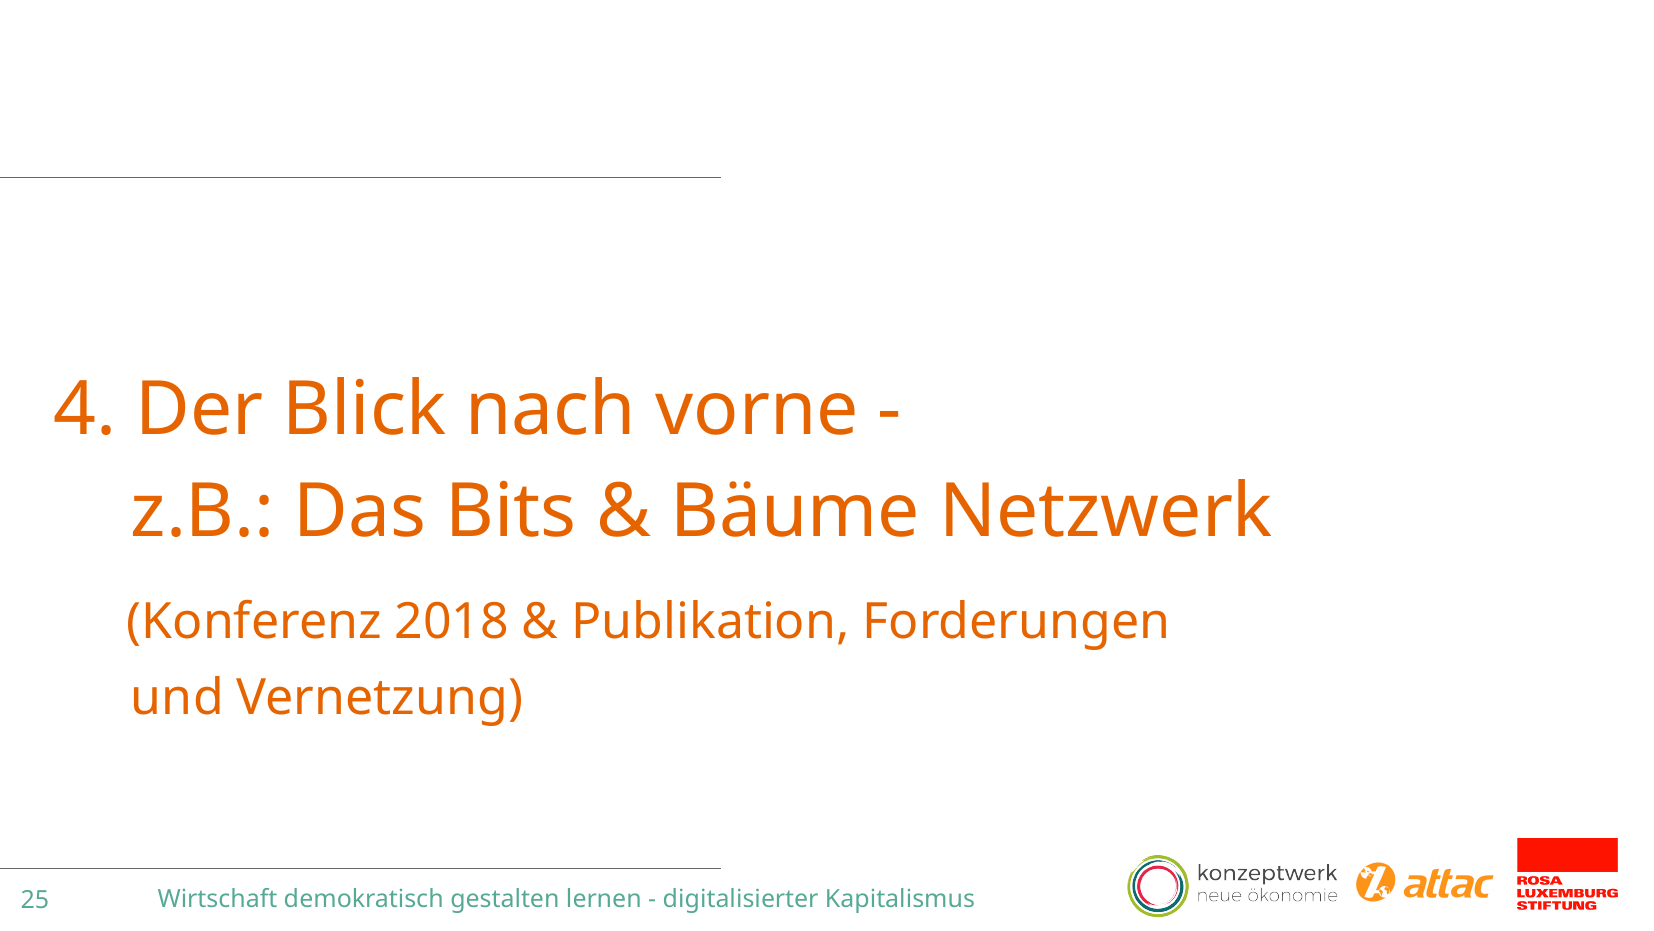

# 4. Der Blick nach vorne - z.B.: Das Bits & Bäume Netzwerk (Konferenz 2018 & Publikation, Forderungen und Vernetzung)